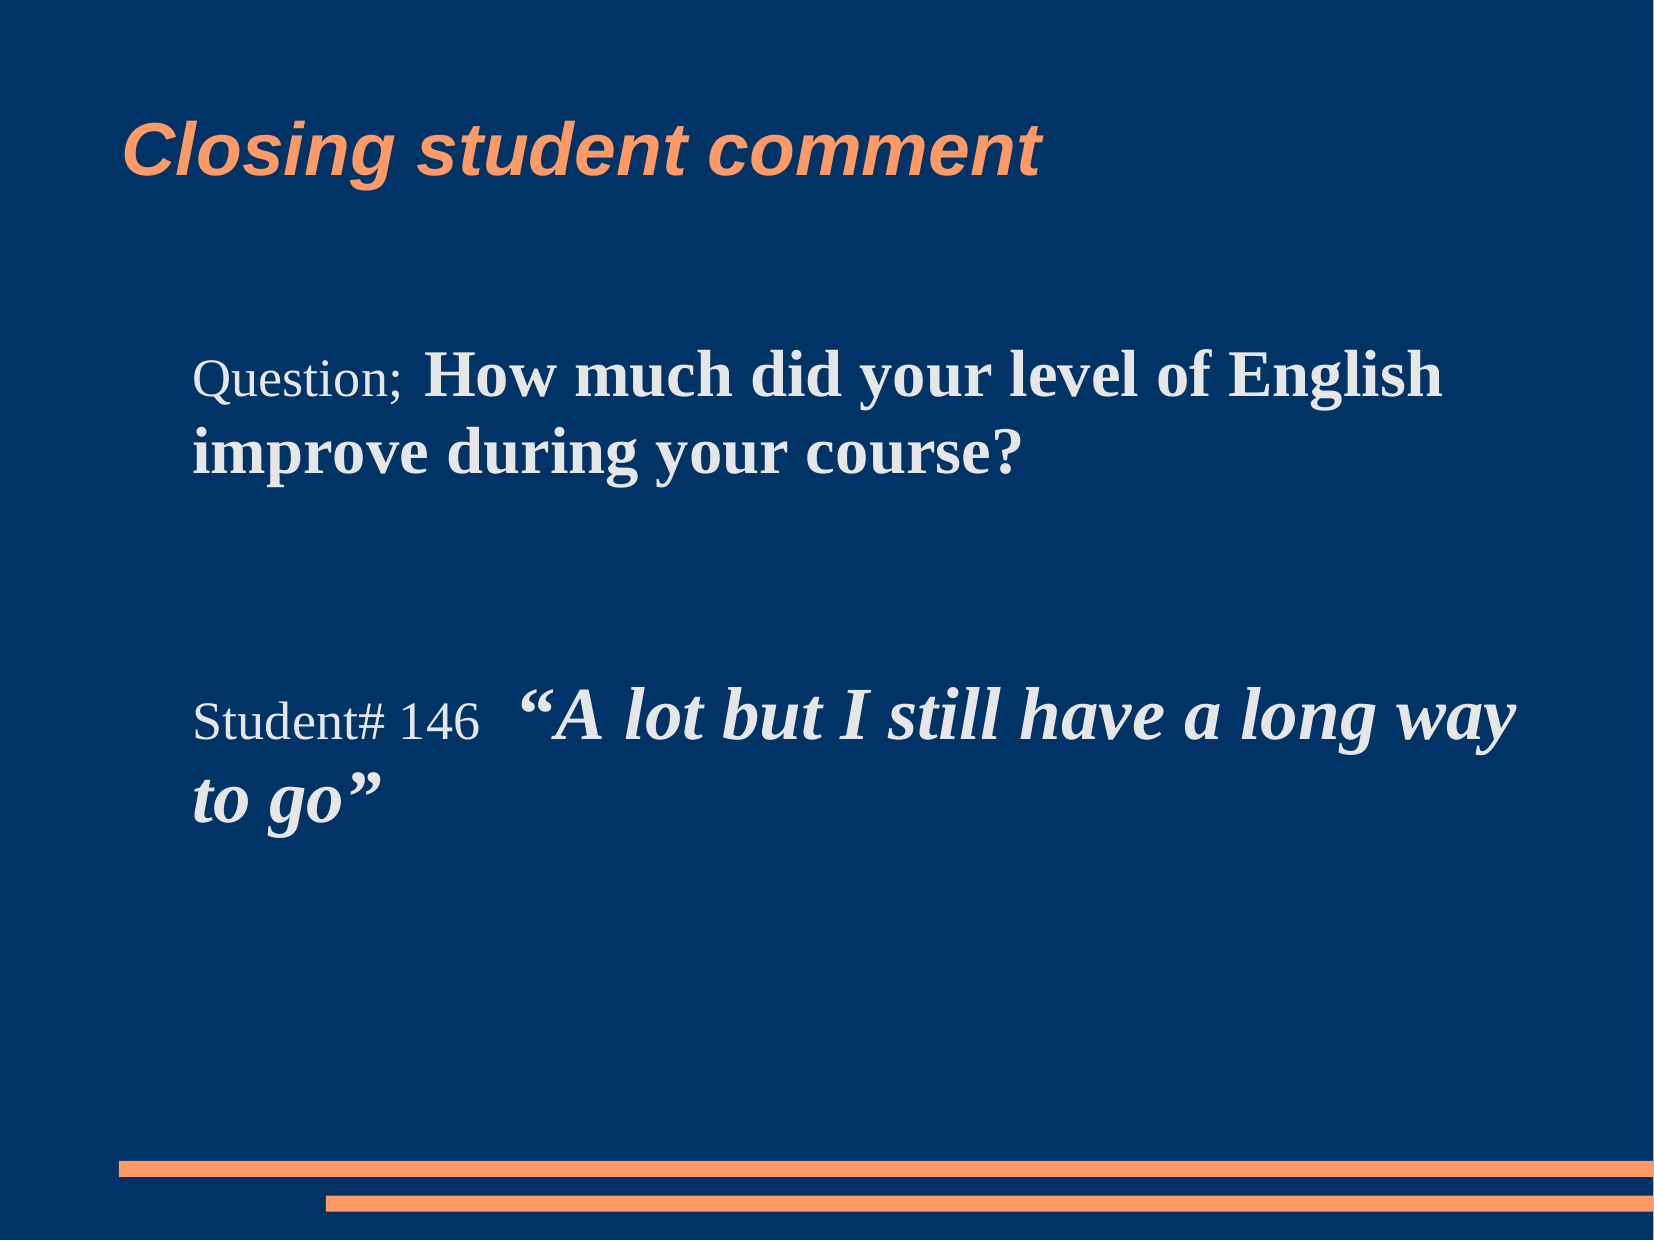

# Closing student comment
Question; How much did your level of English improve during your course?
Student# 146 “A lot but I still have a long way to go”